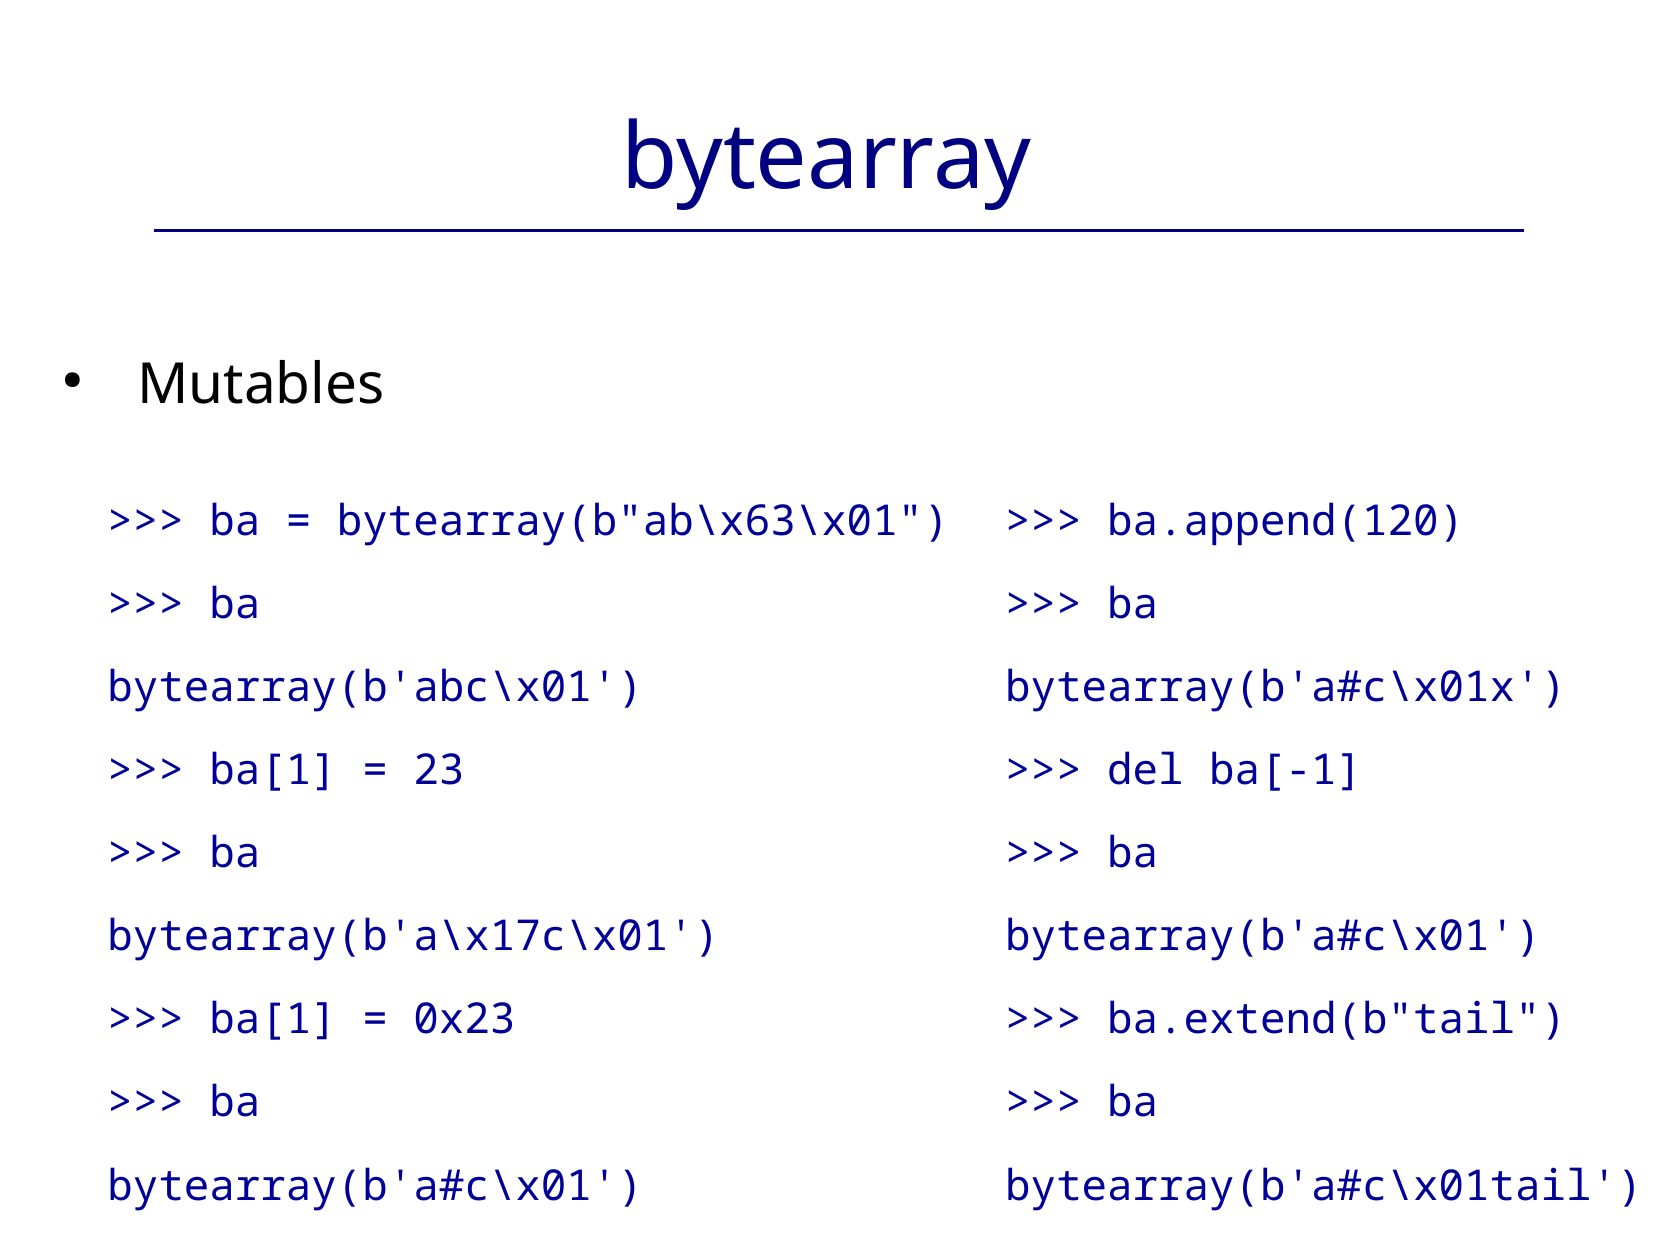

# bytearray
 Mutables
>>> ba = bytearray(b"ab\x63\x01")
>>> ba
bytearray(b'abc\x01')
>>> ba[1] = 23
>>> ba
bytearray(b'a\x17c\x01')
>>> ba[1] = 0x23
>>> ba
bytearray(b'a#c\x01')
>>> ba.append(120)
>>> ba
bytearray(b'a#c\x01x')
>>> del ba[-1]
>>> ba
bytearray(b'a#c\x01')
>>> ba.extend(b"tail")
>>> ba
bytearray(b'a#c\x01tail')